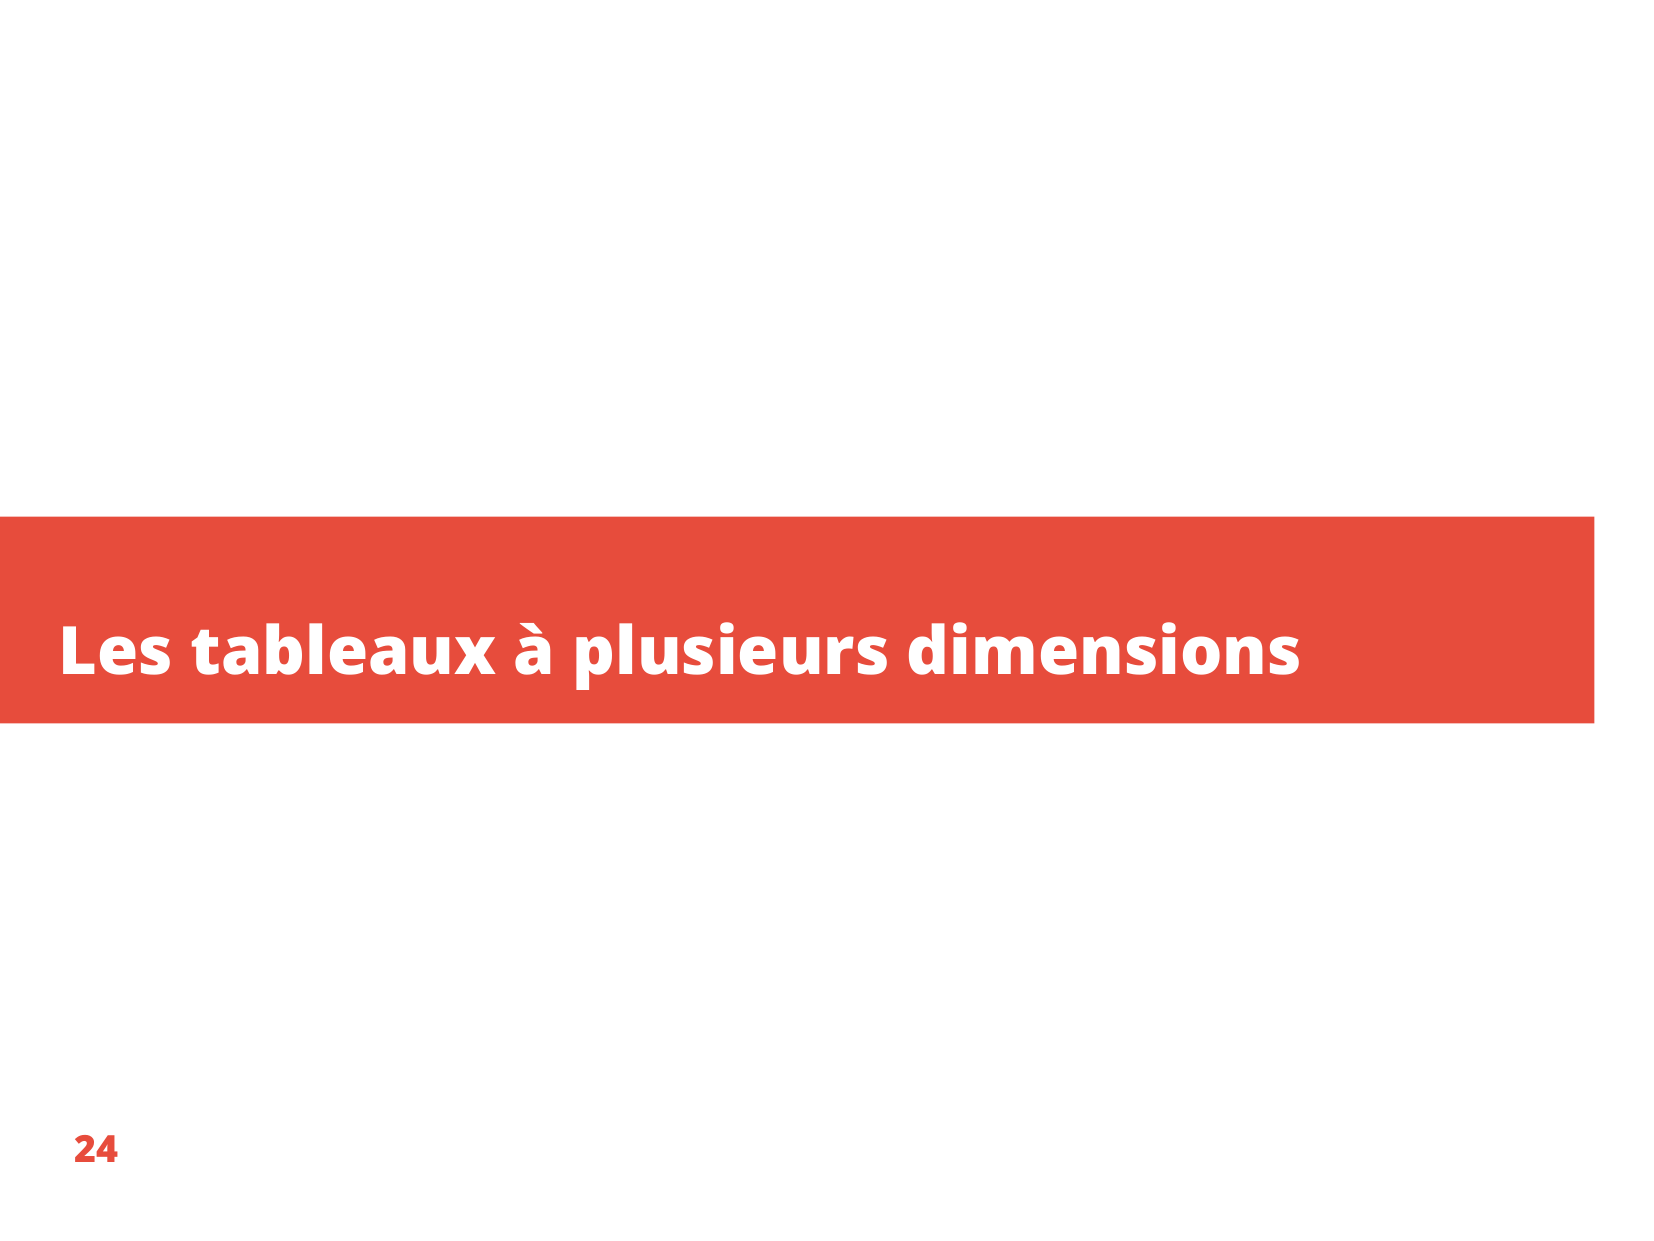

# Les tableaux à plusieurs dimensions
24